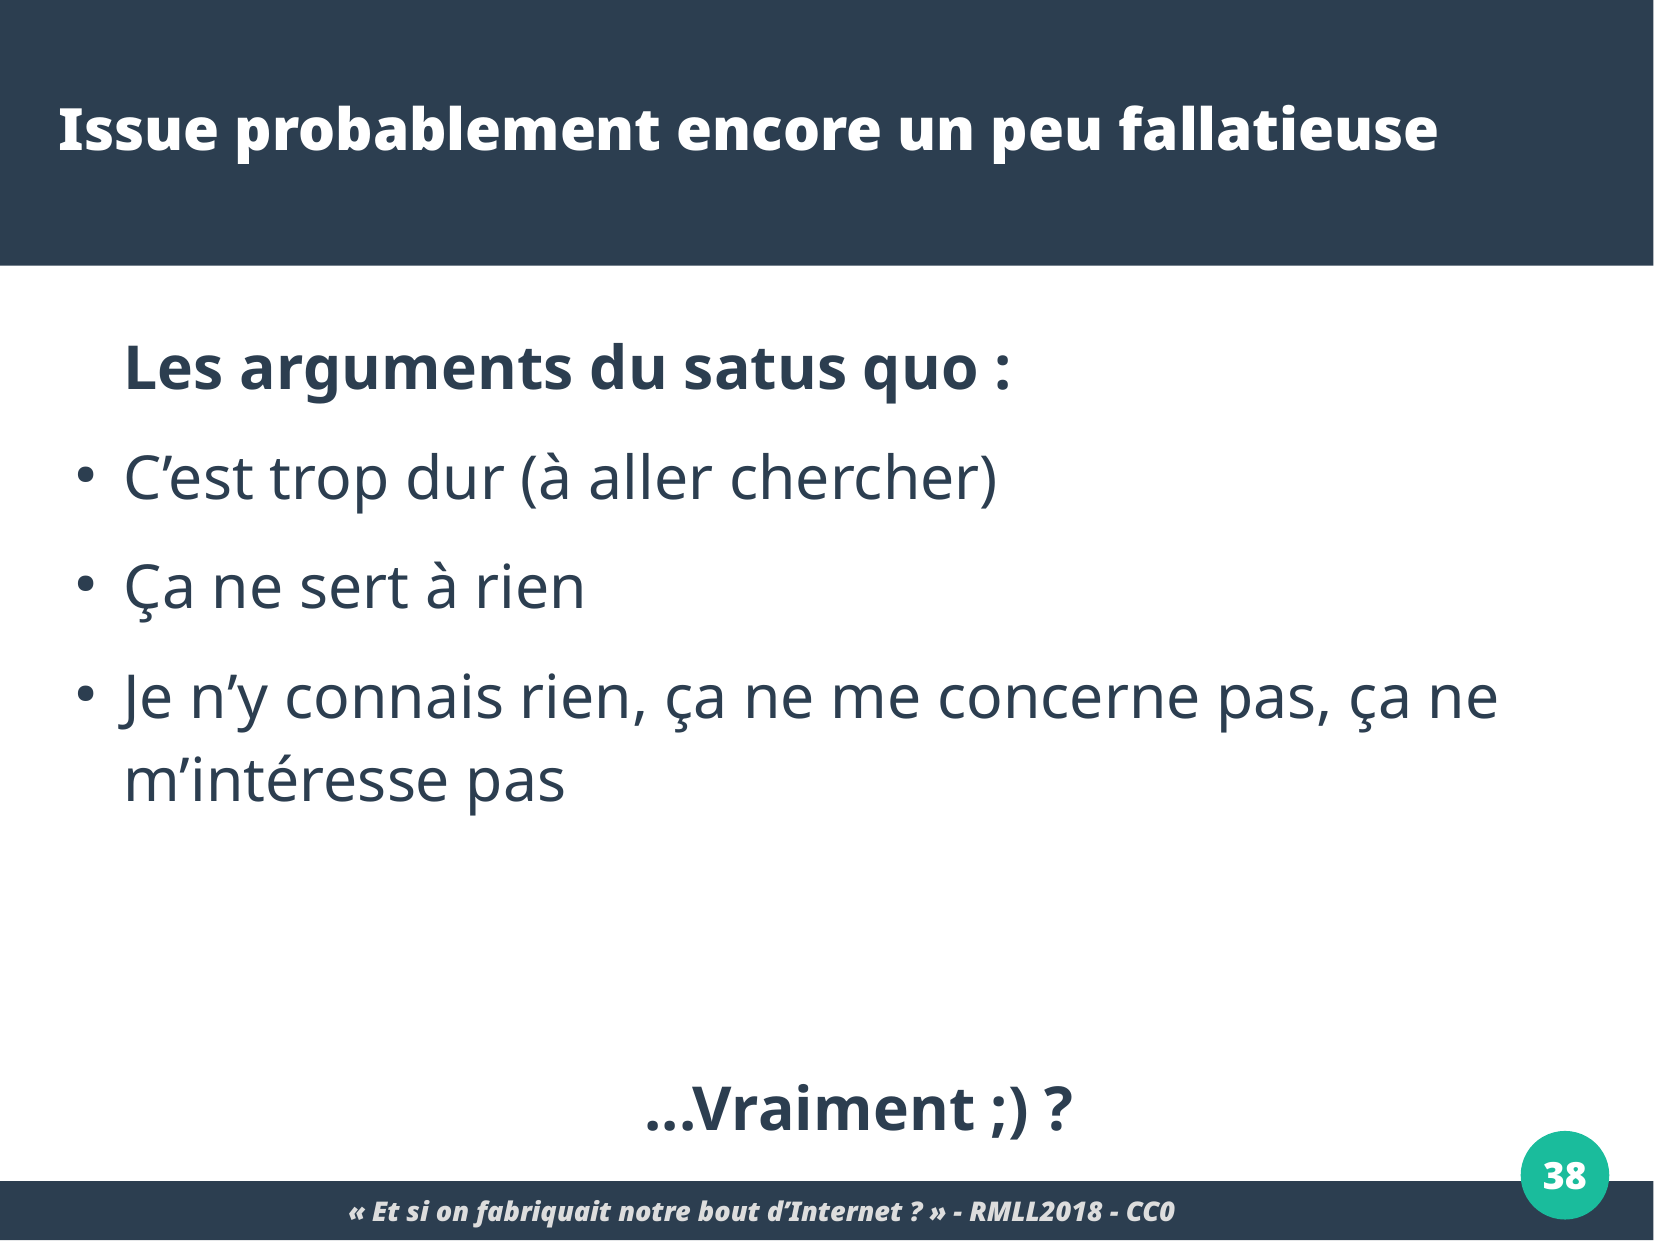

# Issue probablement encore un peu fallatieuse
Les arguments du satus quo :
C’est trop dur (à aller chercher)
Ça ne sert à rien
Je n’y connais rien, ça ne me concerne pas, ça ne m’intéresse pas
...Vraiment ;) ?
38
« Et si on fabriquait notre bout d’Internet ? » - RMLL2018 - CC0